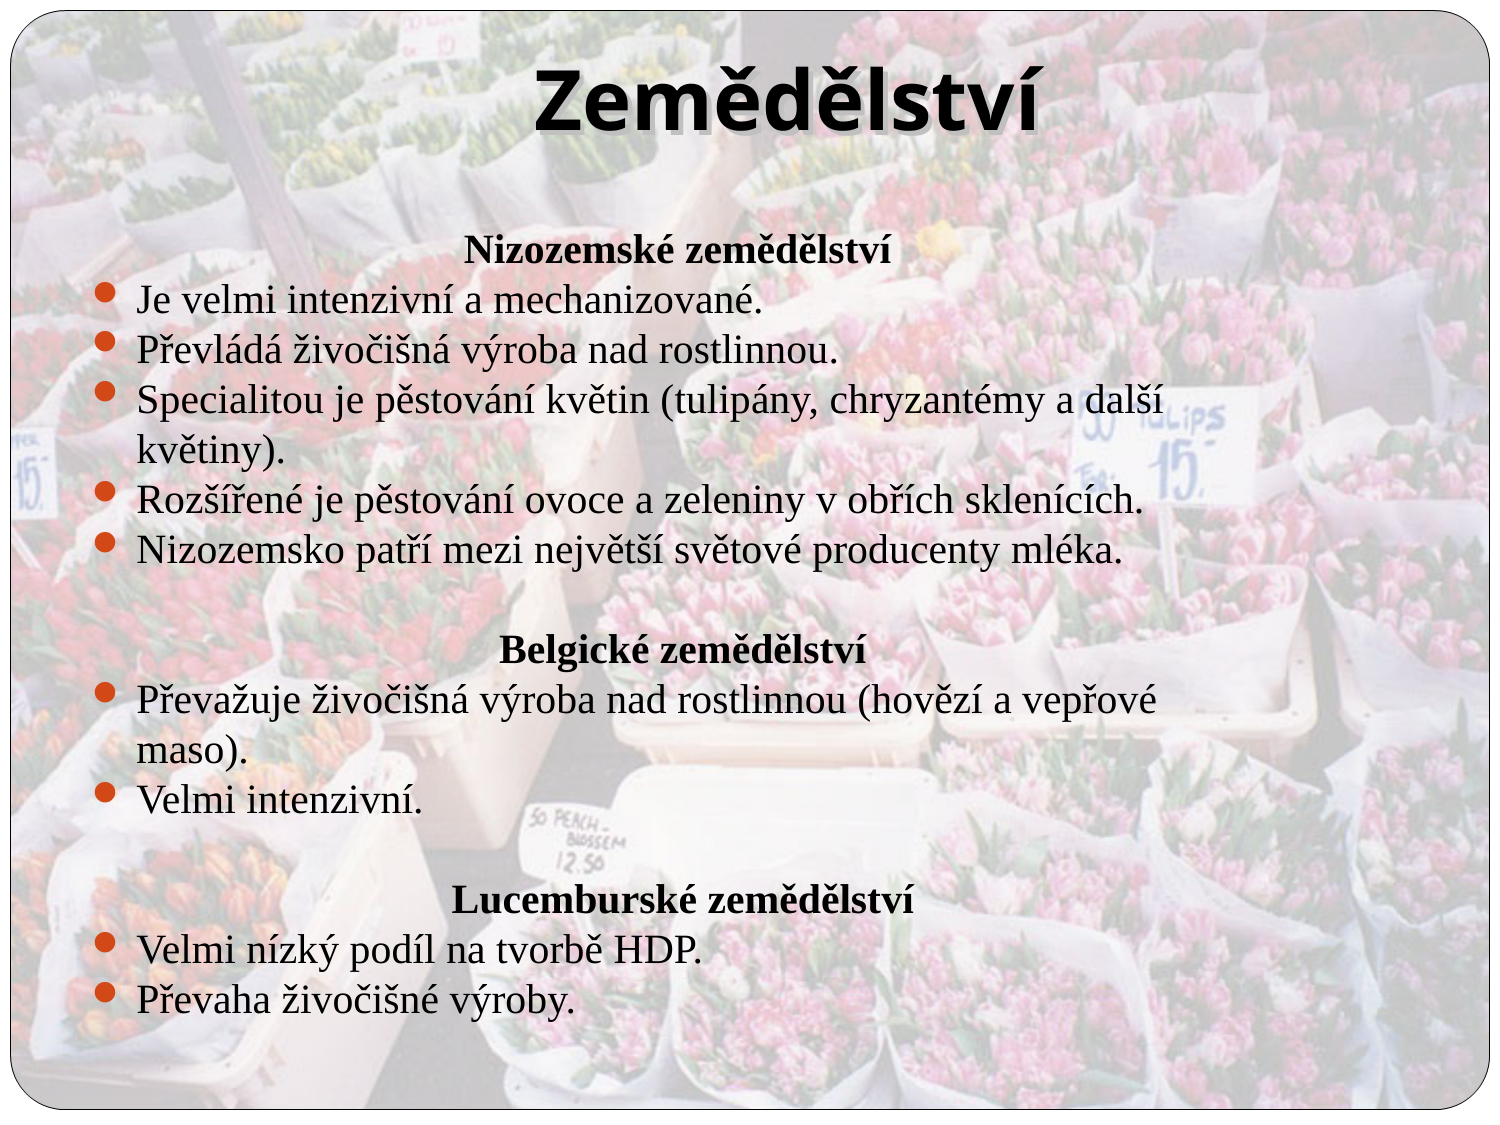

# Zemědělství
Nizozemské zemědělství
Je velmi intenzivní a mechanizované.
Převládá živočišná výroba nad rostlinnou.
Specialitou je pěstování květin (tulipány, chryzantémy a další květiny).
Rozšířené je pěstování ovoce a zeleniny v obřích sklenících.
Nizozemsko patří mezi největší světové producenty mléka.
Belgické zemědělství
Převažuje živočišná výroba nad rostlinnou (hovězí a vepřové maso).
Velmi intenzivní.
Lucemburské zemědělství
Velmi nízký podíl na tvorbě HDP.
Převaha živočišné výroby.